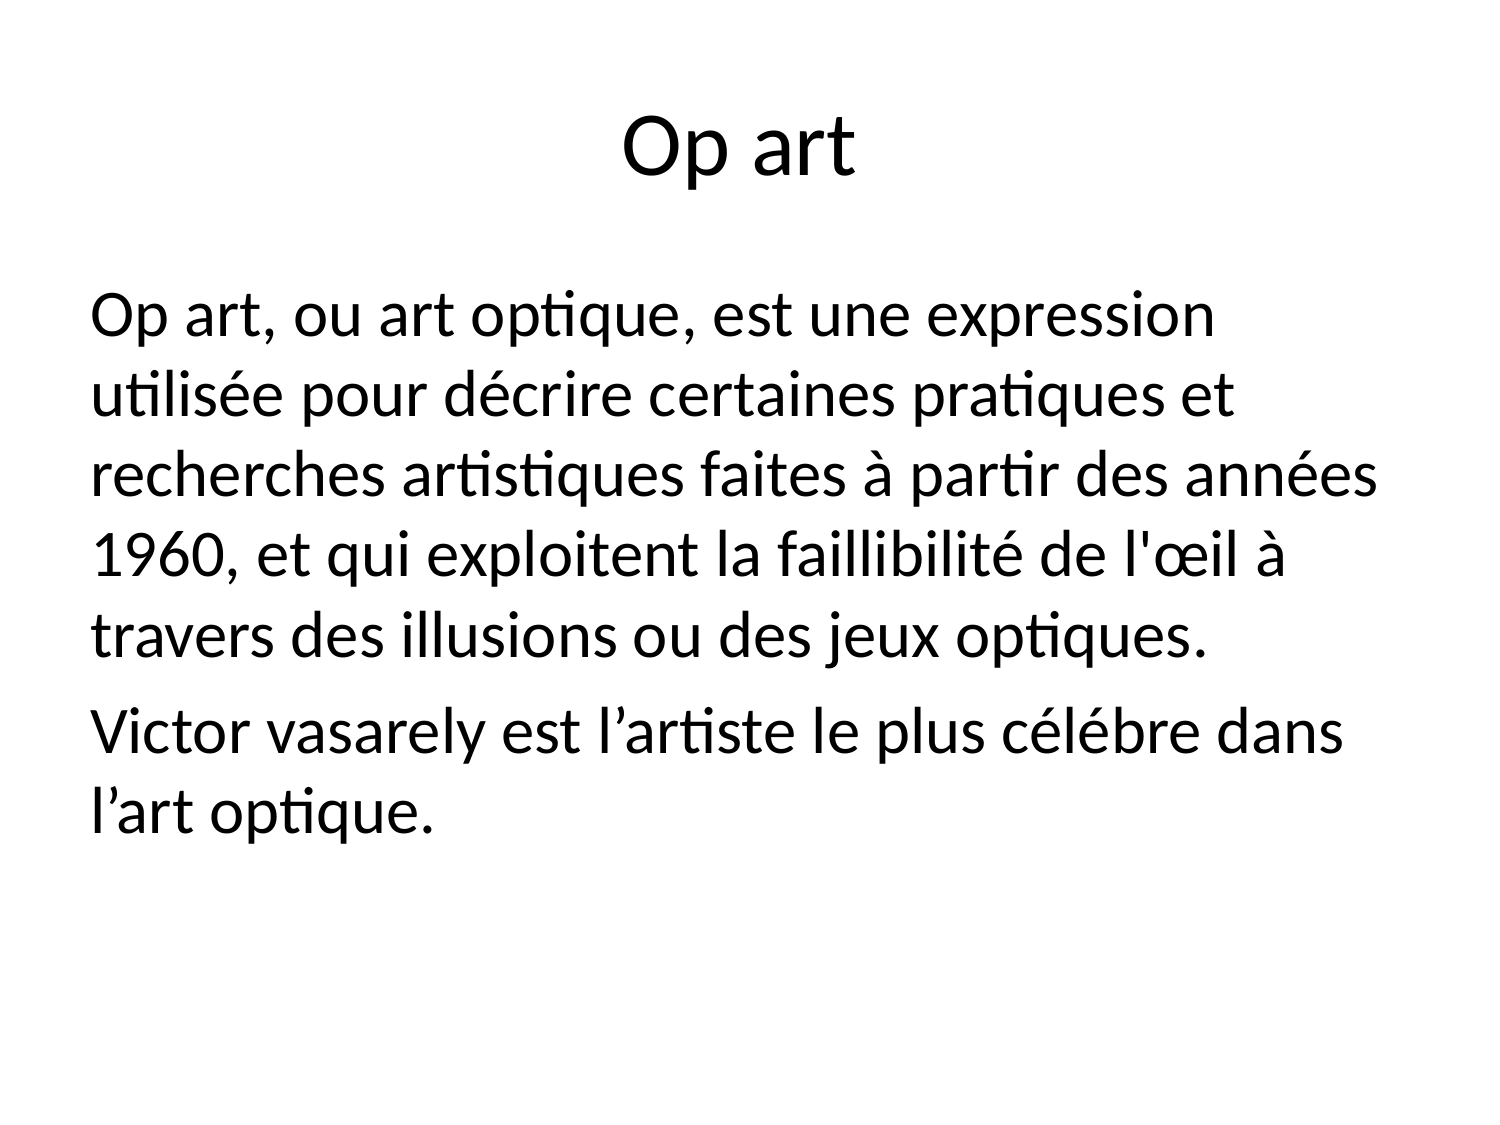

# Op art
Op art, ou art optique, est une expression utilisée pour décrire certaines pratiques et recherches artistiques faites à partir des années 1960, et qui exploitent la faillibilité de l'œil à travers des illusions ou des jeux optiques.
Victor vasarely est l’artiste le plus célébre dans l’art optique.